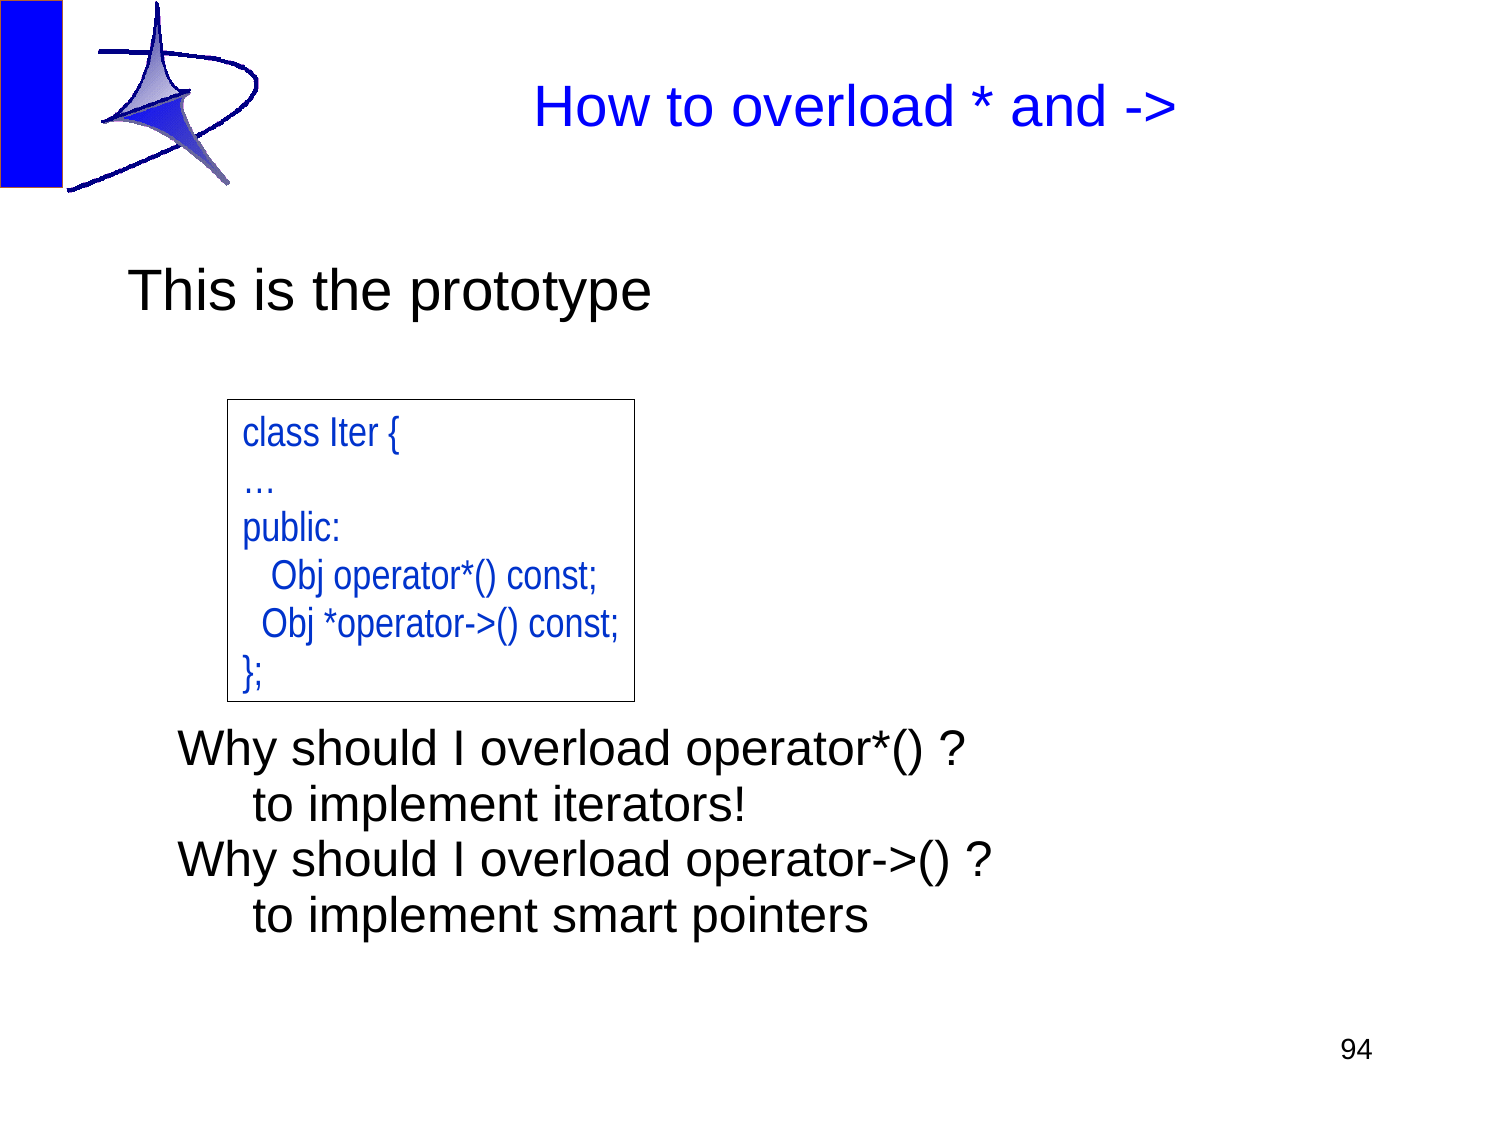

# How to overload * and ->
This is the prototype
class Iter {
…
public:
 Obj operator*() const;
 Obj *operator->() const;
};
Why should I overload operator*() ?
to implement iterators!
Why should I overload operator->() ?
to implement smart pointers
94